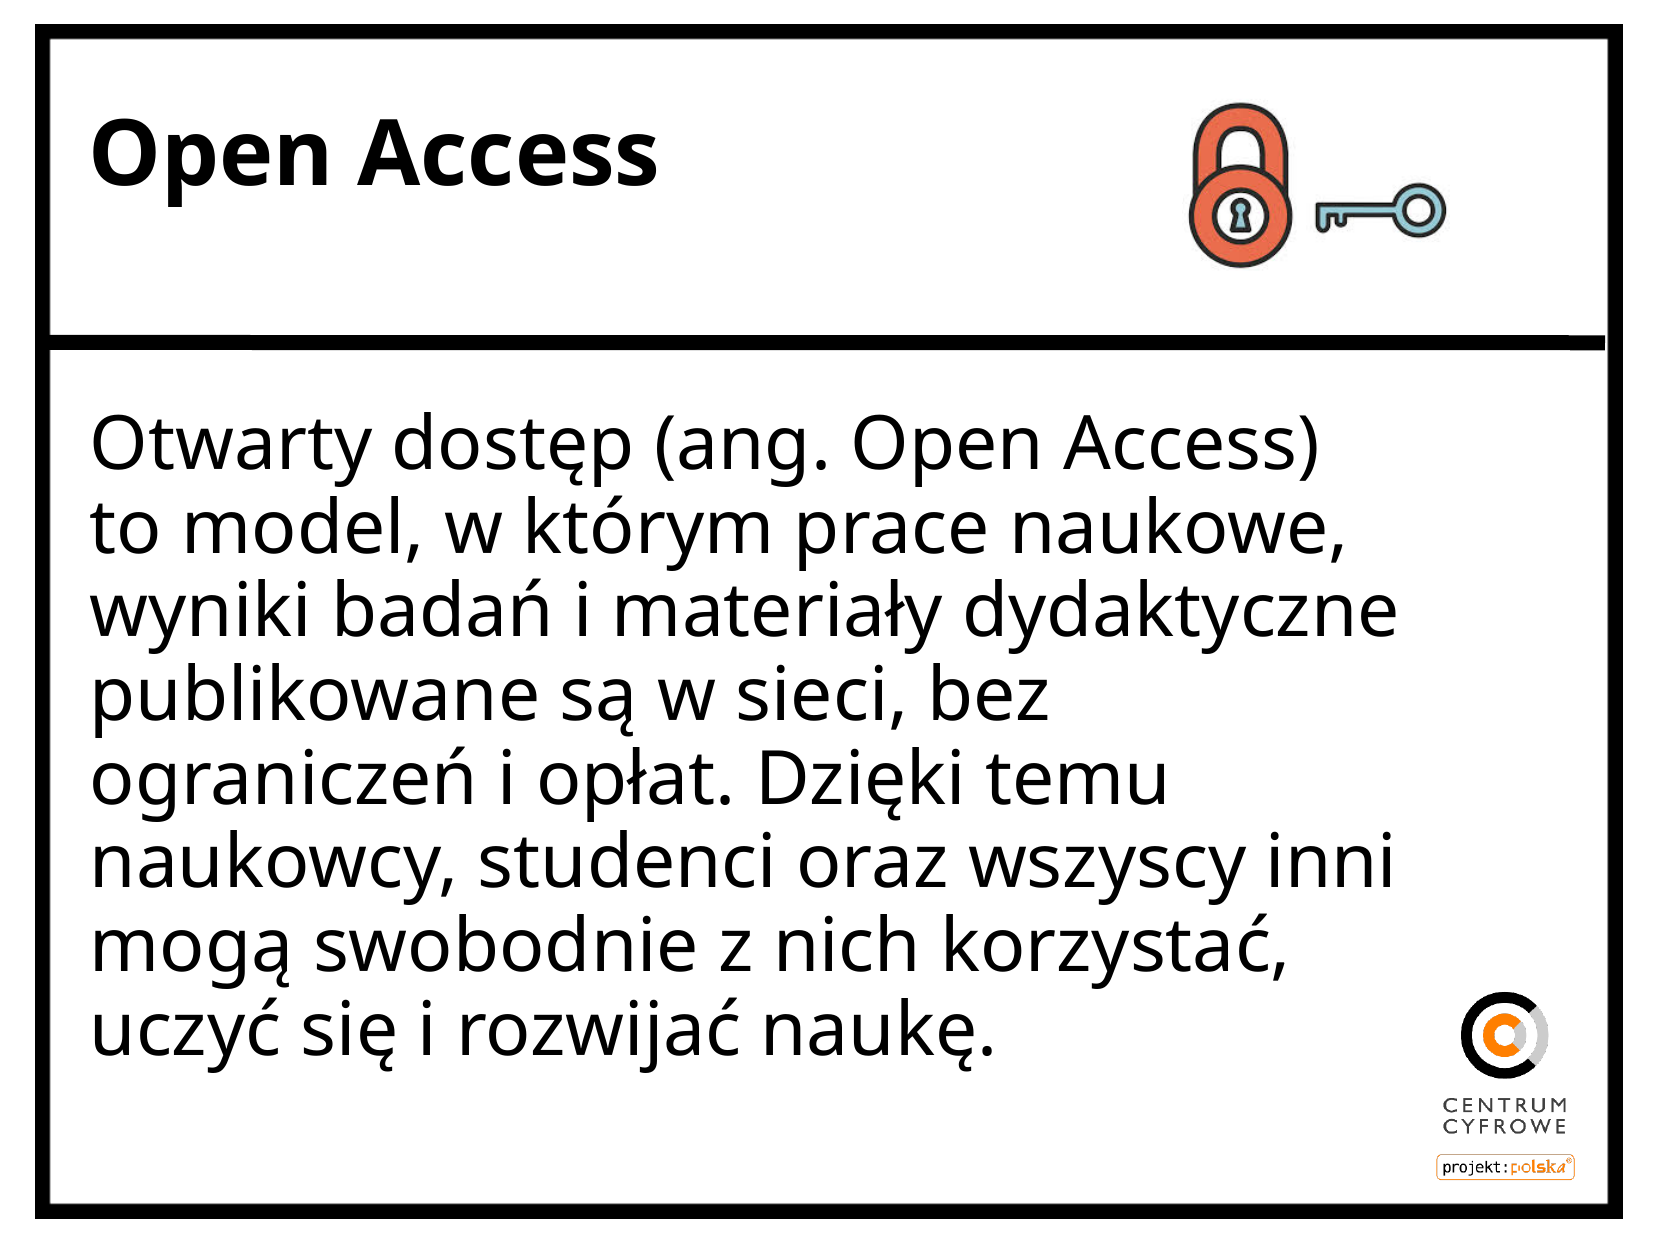

Open Access
Otwarty dostęp (ang. Open Access) to model, w którym prace naukowe, wyniki badań i materiały dydaktyczne publikowane są w sieci, bez ograniczeń i opłat. Dzięki temu naukowcy, studenci oraz wszyscy inni mogą swobodnie z nich korzystać, uczyć się i rozwijać naukę.